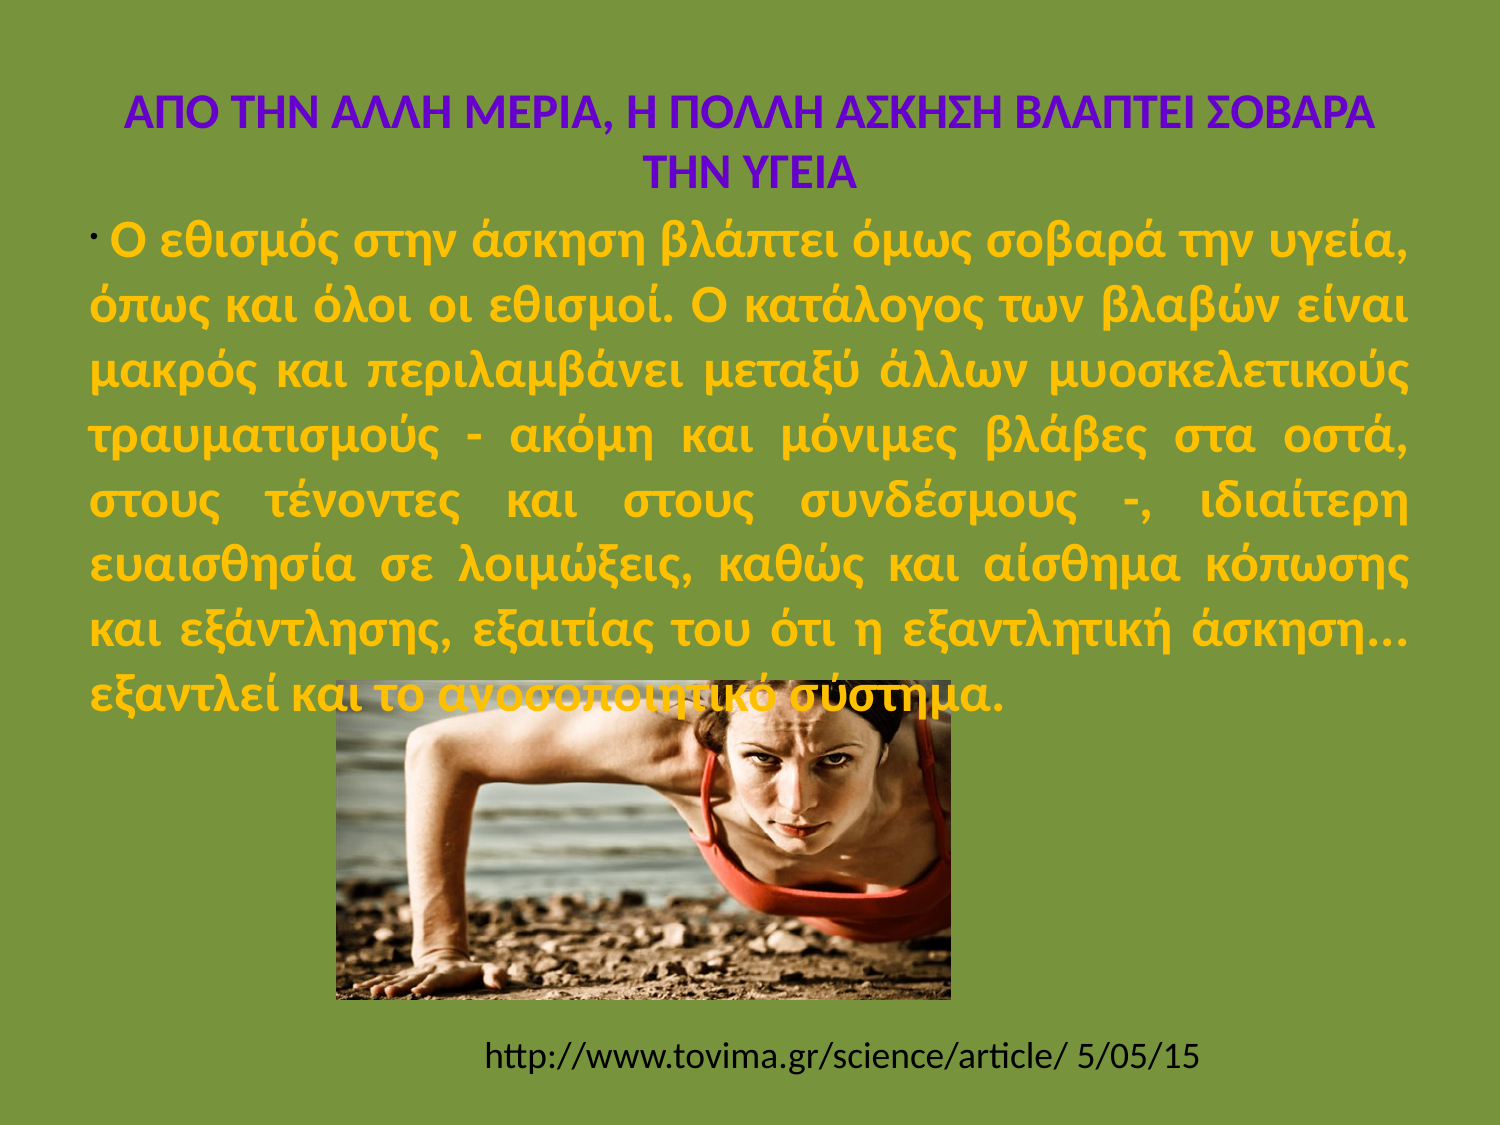

# ΑΠΟ ΤΗΝ ΑΛΛΗ ΜΕΡΙΑ, Η ΠΟΛΛΗ ΑΣΚΗΣΗ ΒΛΑΠΤΕΙ ΣΟΒΑΡΑ ΤΗΝ ΥΓΕΙΑ
 Ο εθισμός στην άσκηση βλάπτει όμως σοβαρά την υγεία, όπως και όλοι οι εθισμοί. Ο κατάλογος των βλαβών είναι μακρός και περιλαμβάνει μεταξύ άλλων μυοσκελετικούς τραυματισμούς - ακόμη και μόνιμες βλάβες στα οστά, στους τένοντες και στους συνδέσμους -, ιδιαίτερη ευαισθησία σε λοιμώξεις, καθώς και αίσθημα κόπωσης και εξάντλησης, εξαιτίας του ότι η εξαντλητική άσκηση... εξαντλεί και το ανοσοποιητικό σύστημα.
http://www.tovima.gr/science/article/ 5/05/15